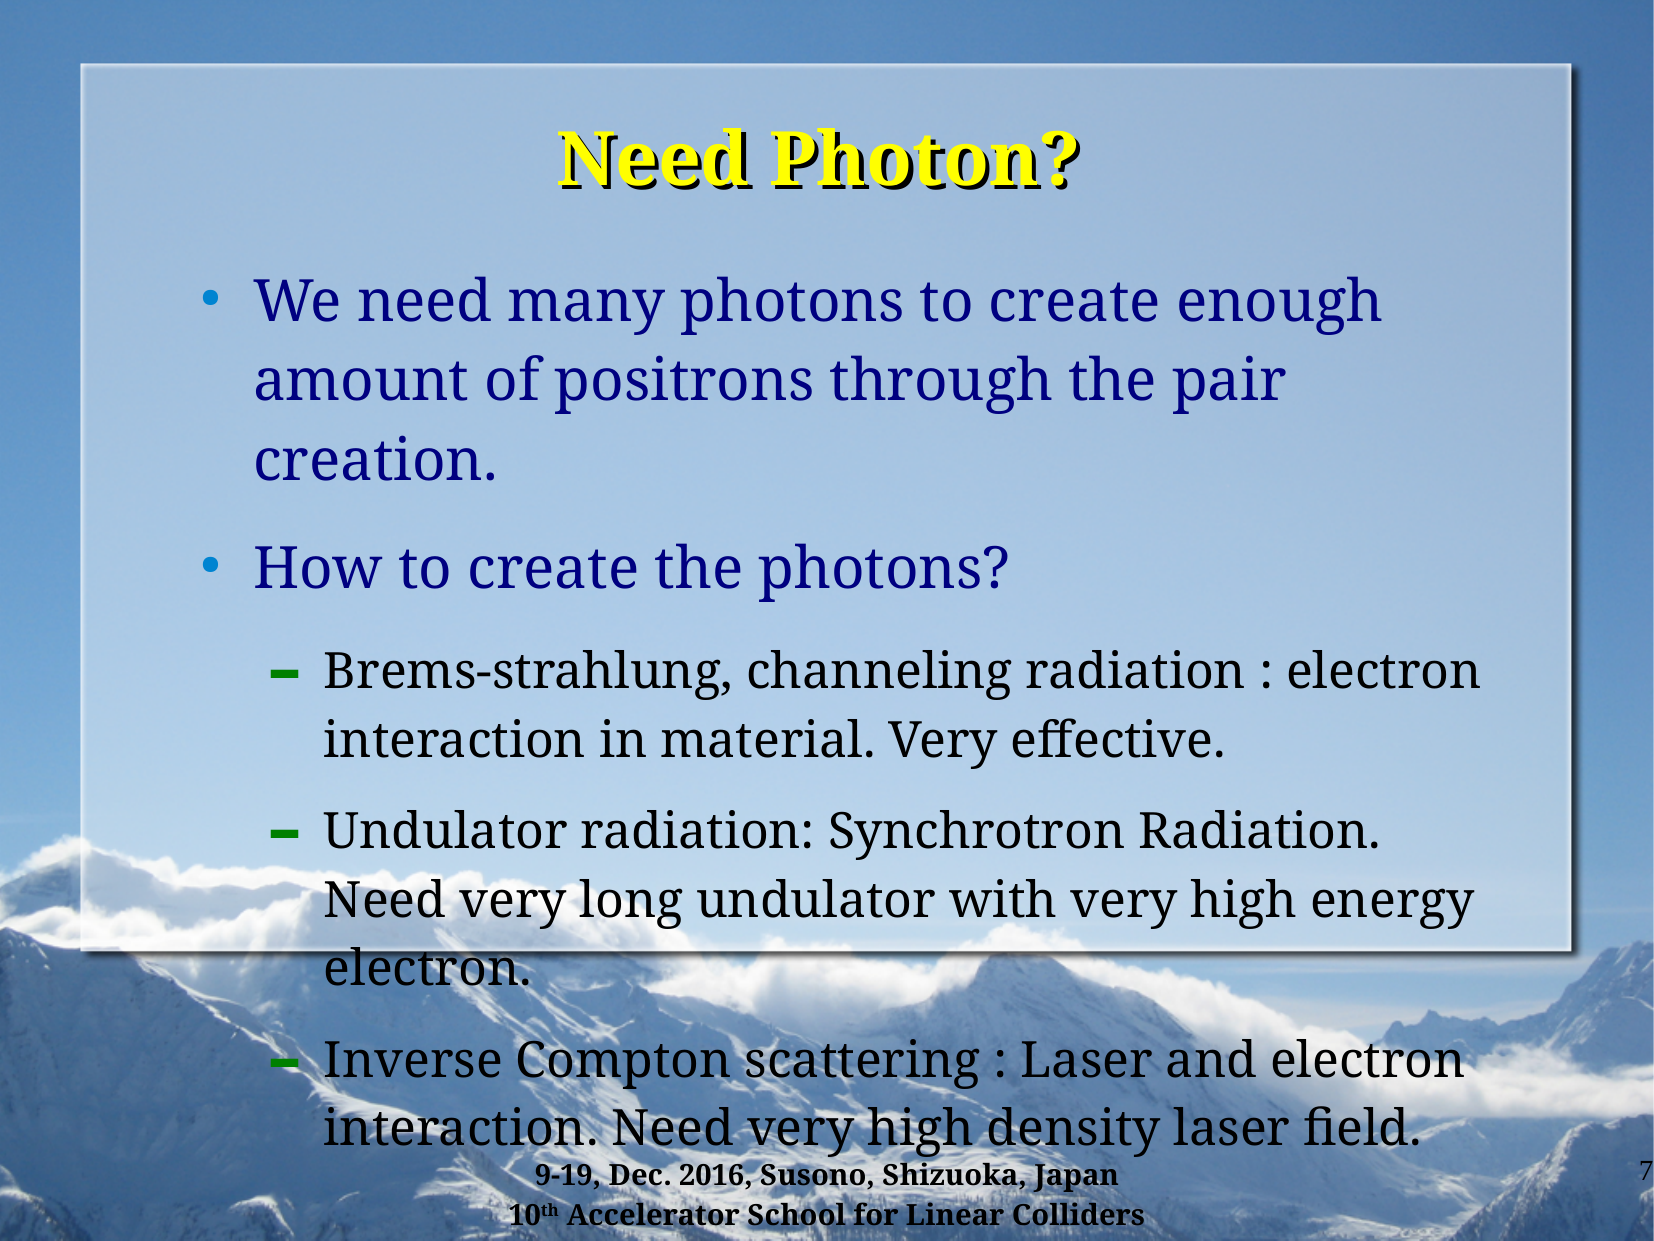

# Need Photon?
We need many photons to create enough amount of positrons through the pair creation.
How to create the photons?
Brems-strahlung, channeling radiation : electron interaction in material. Very effective.
Undulator radiation: Synchrotron Radiation. Need very long undulator with very high energy electron.
Inverse Compton scattering : Laser and electron interaction. Need very high density laser field.
7